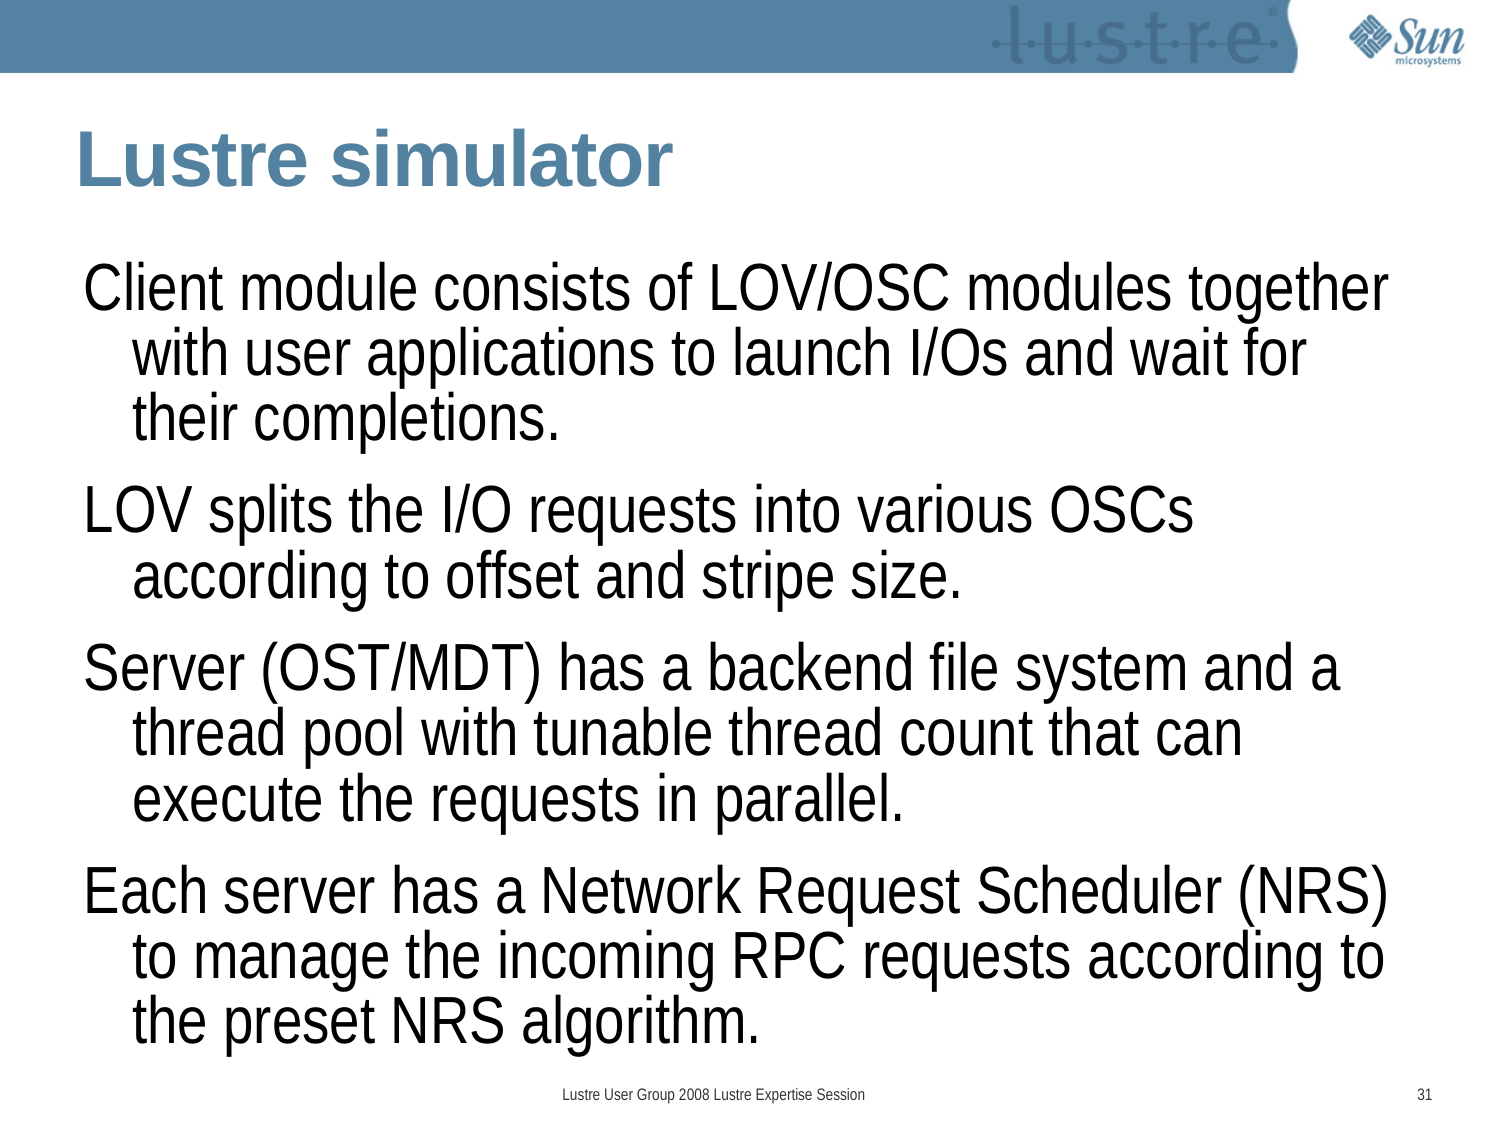

# Lustre simulator
Client module consists of LOV/OSC modules together with user applications to launch I/Os and wait for their completions.
LOV splits the I/O requests into various OSCs according to offset and stripe size.
Server (OST/MDT) has a backend file system and a thread pool with tunable thread count that can execute the requests in parallel.
Each server has a Network Request Scheduler (NRS) to manage the incoming RPC requests according to the preset NRS algorithm.